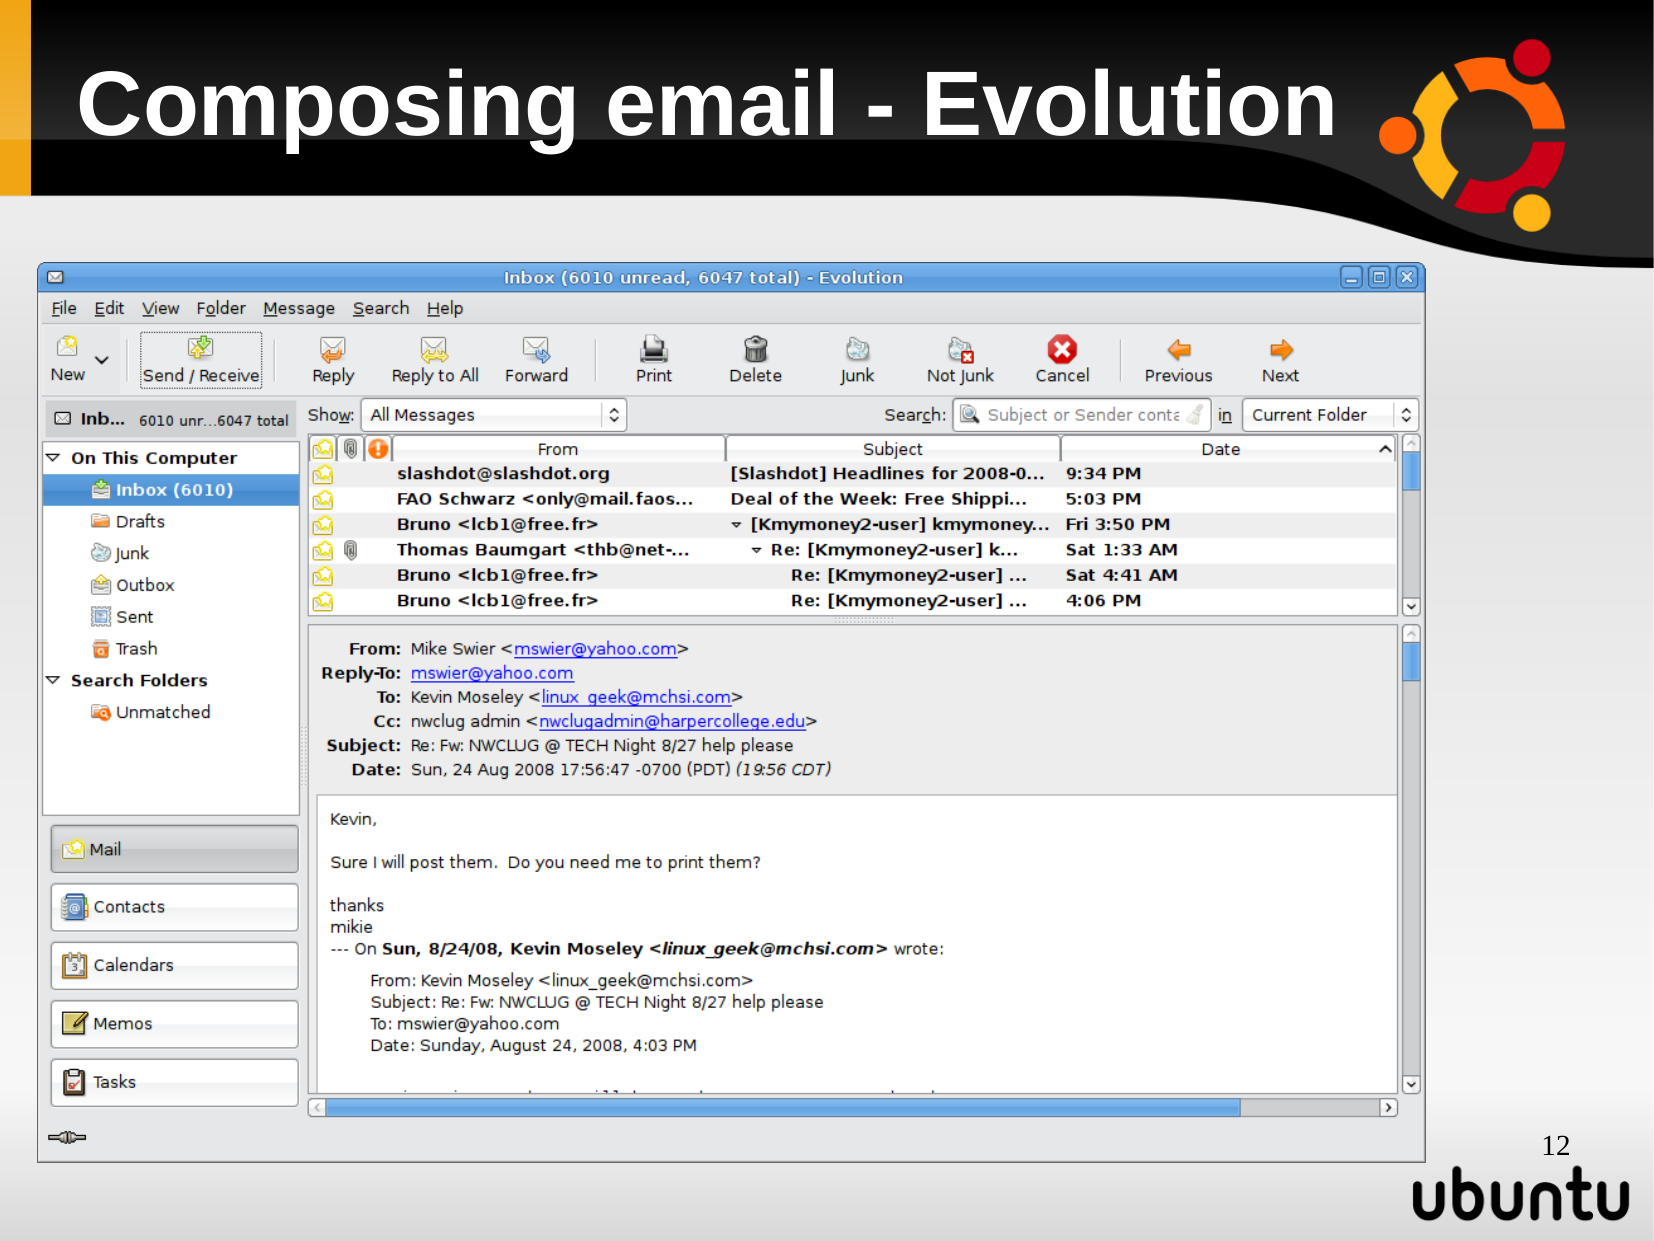

# Composing email - Evolution
2005-12-31
12